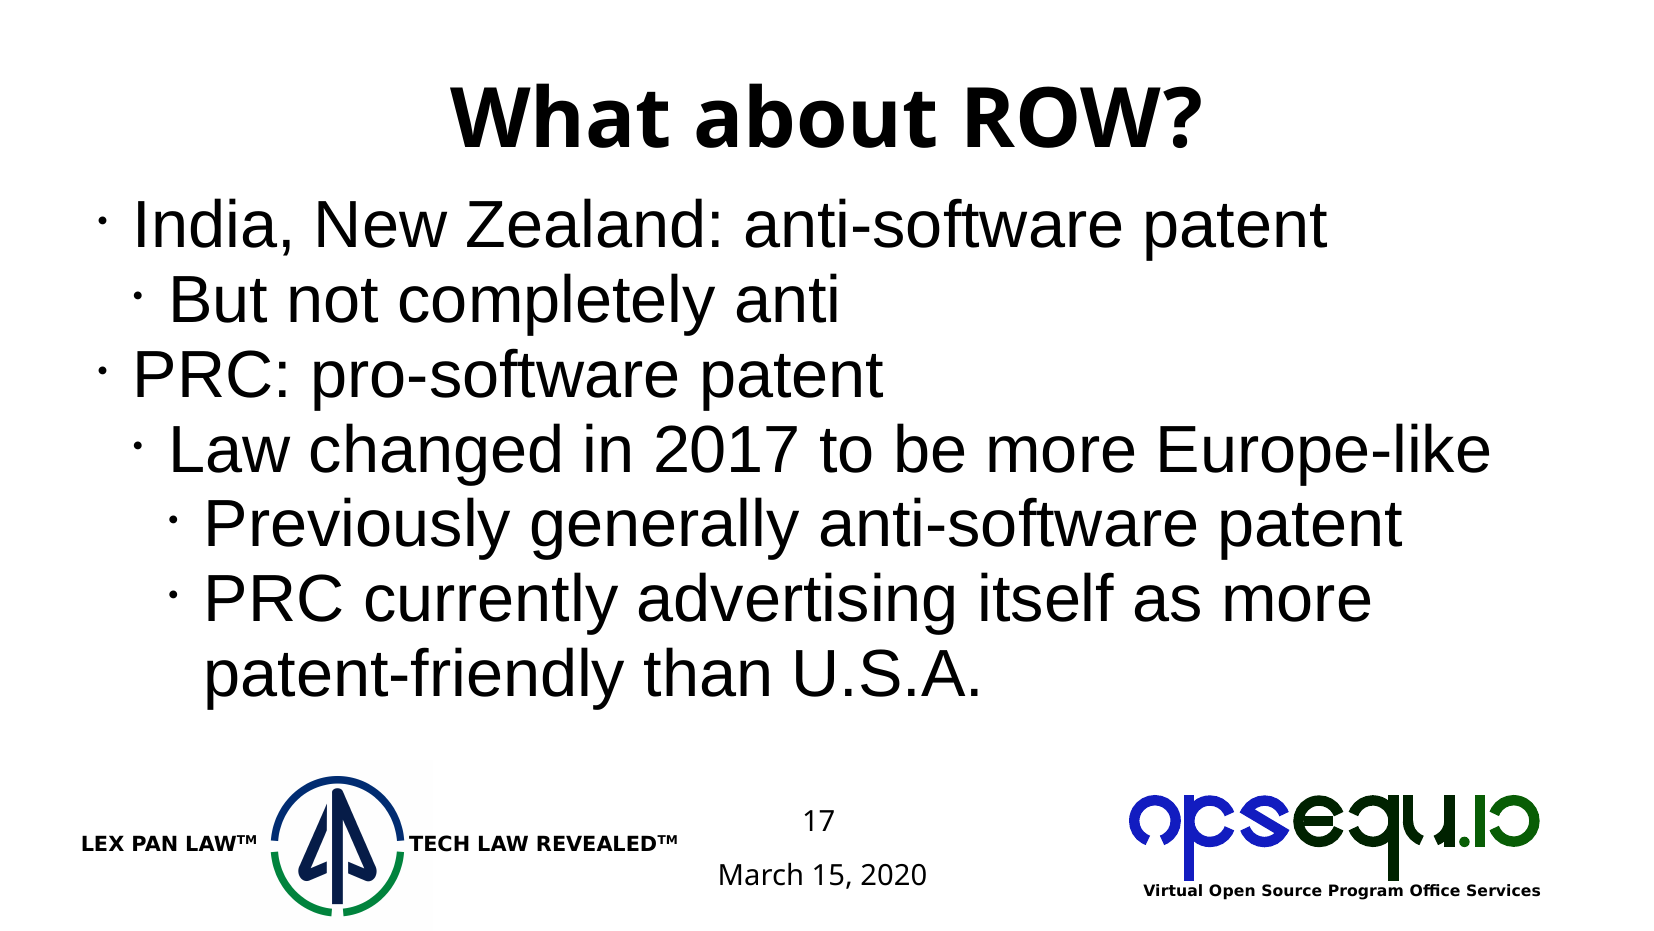

# What about ROW?
India, New Zealand: anti-software patent
But not completely anti
PRC: pro-software patent
Law changed in 2017 to be more Europe-like
Previously generally anti-software patent
PRC currently advertising itself as more patent-friendly than U.S.A.
17
March 15, 2020